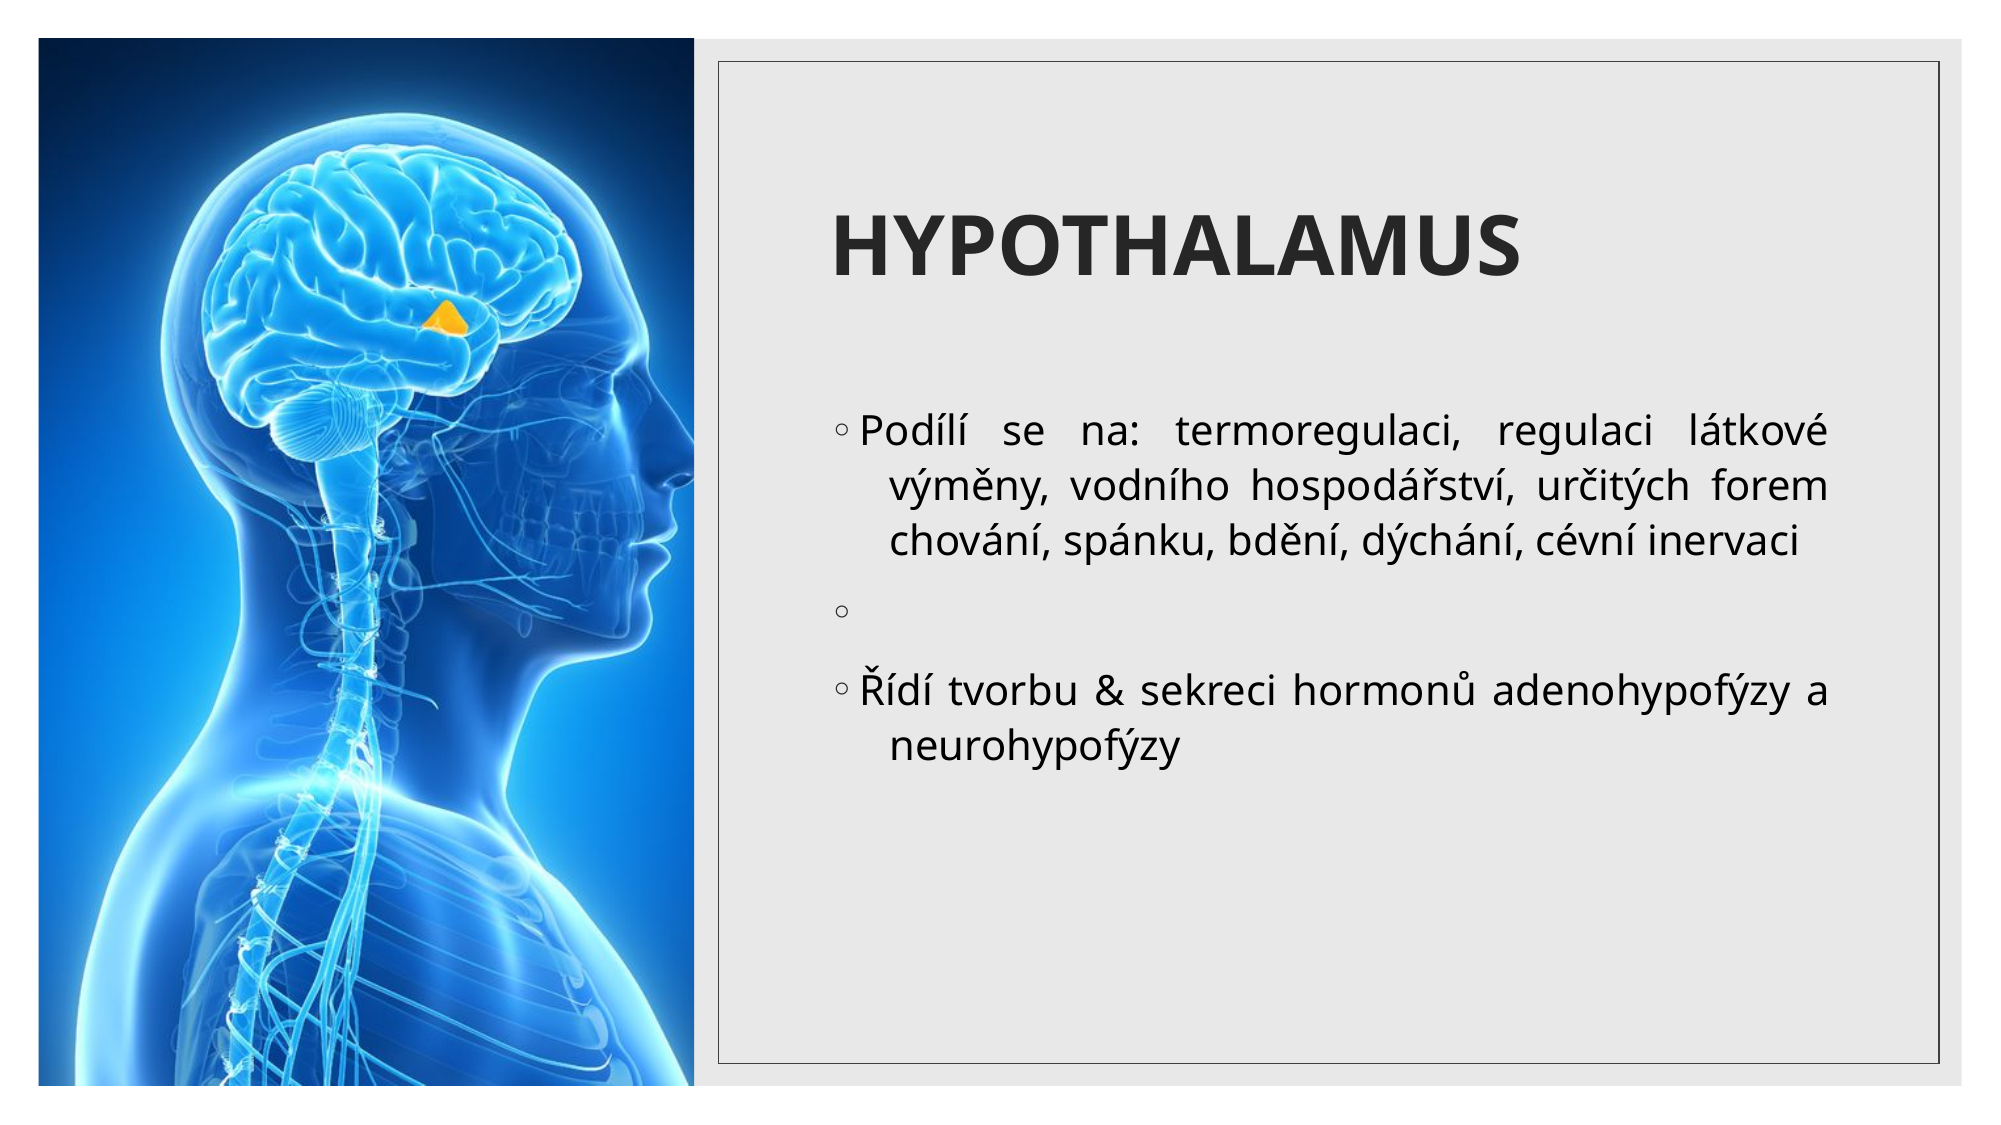

# HYPOTHALAMUS
Podílí se na: termoregulaci, regulaci látkové výměny, vodního hospodářství, určitých forem chování, spánku, bdění, dýchání, cévní inervaci
Řídí tvorbu & sekreci hormonů adenohypofýzy a neurohypofýzy